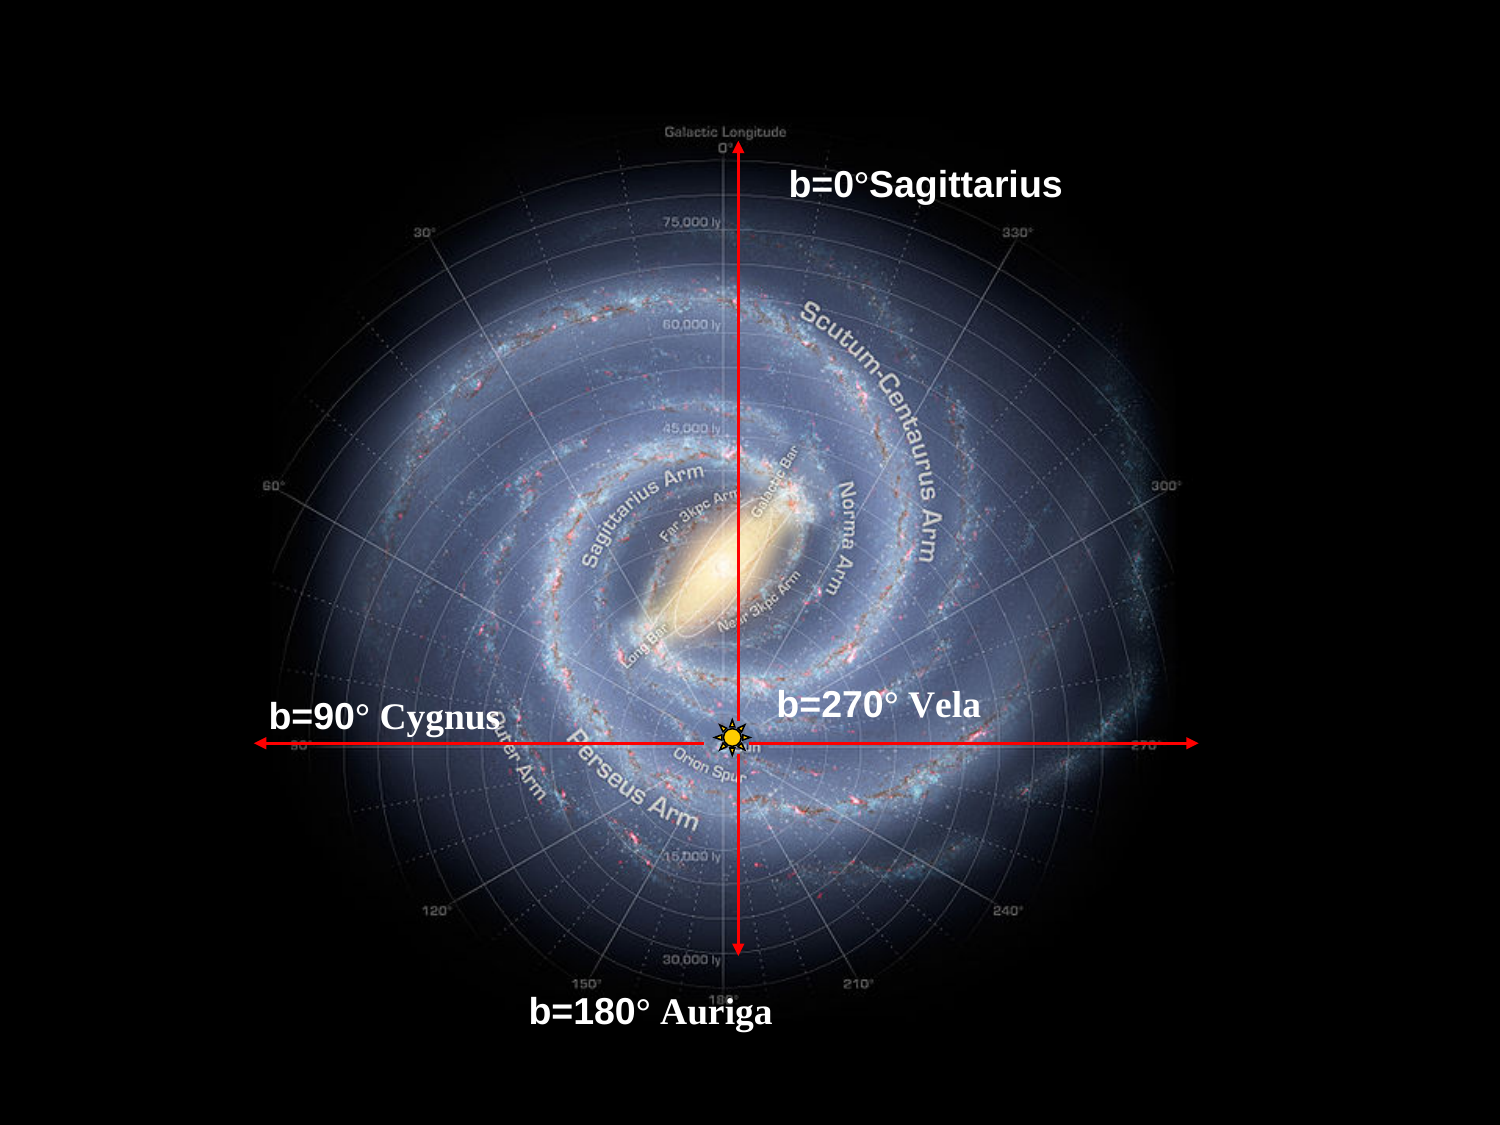

b=0°Sagittarius
b=270° Vela
b=90° Cygnus
b=180° Auriga